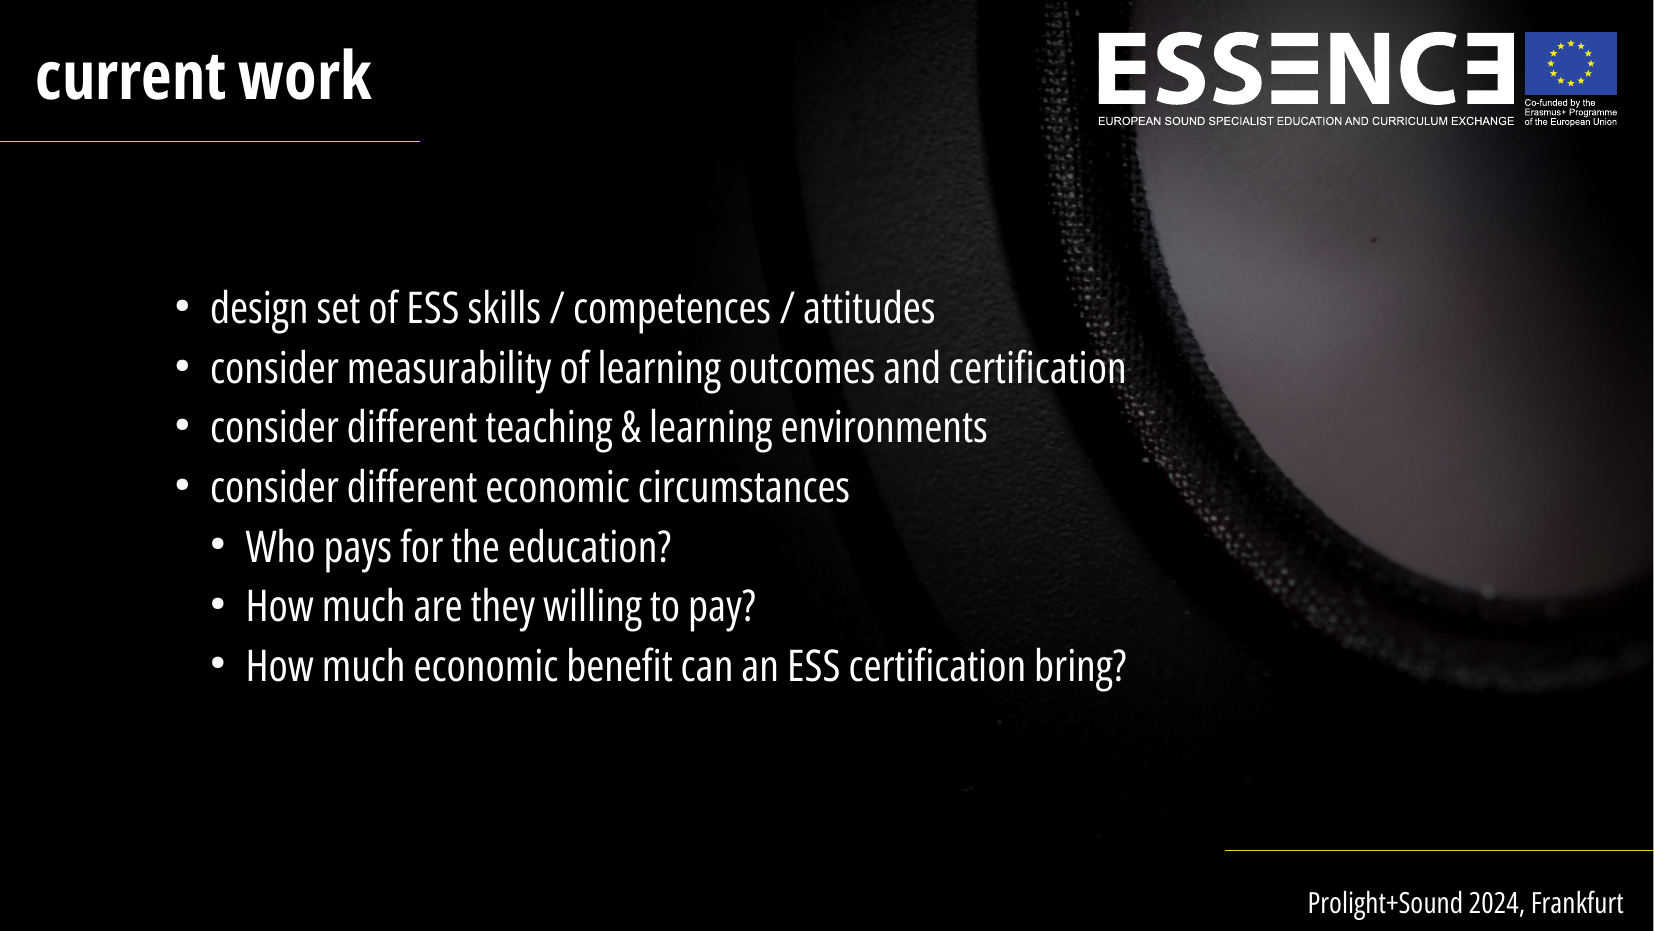

# current work
design set of ESS skills / competences / attitudes
consider measurability of learning outcomes and certification
consider different teaching & learning environments
consider different economic circumstances
Who pays for the education?
How much are they willing to pay?
How much economic benefit can an ESS certification bring?